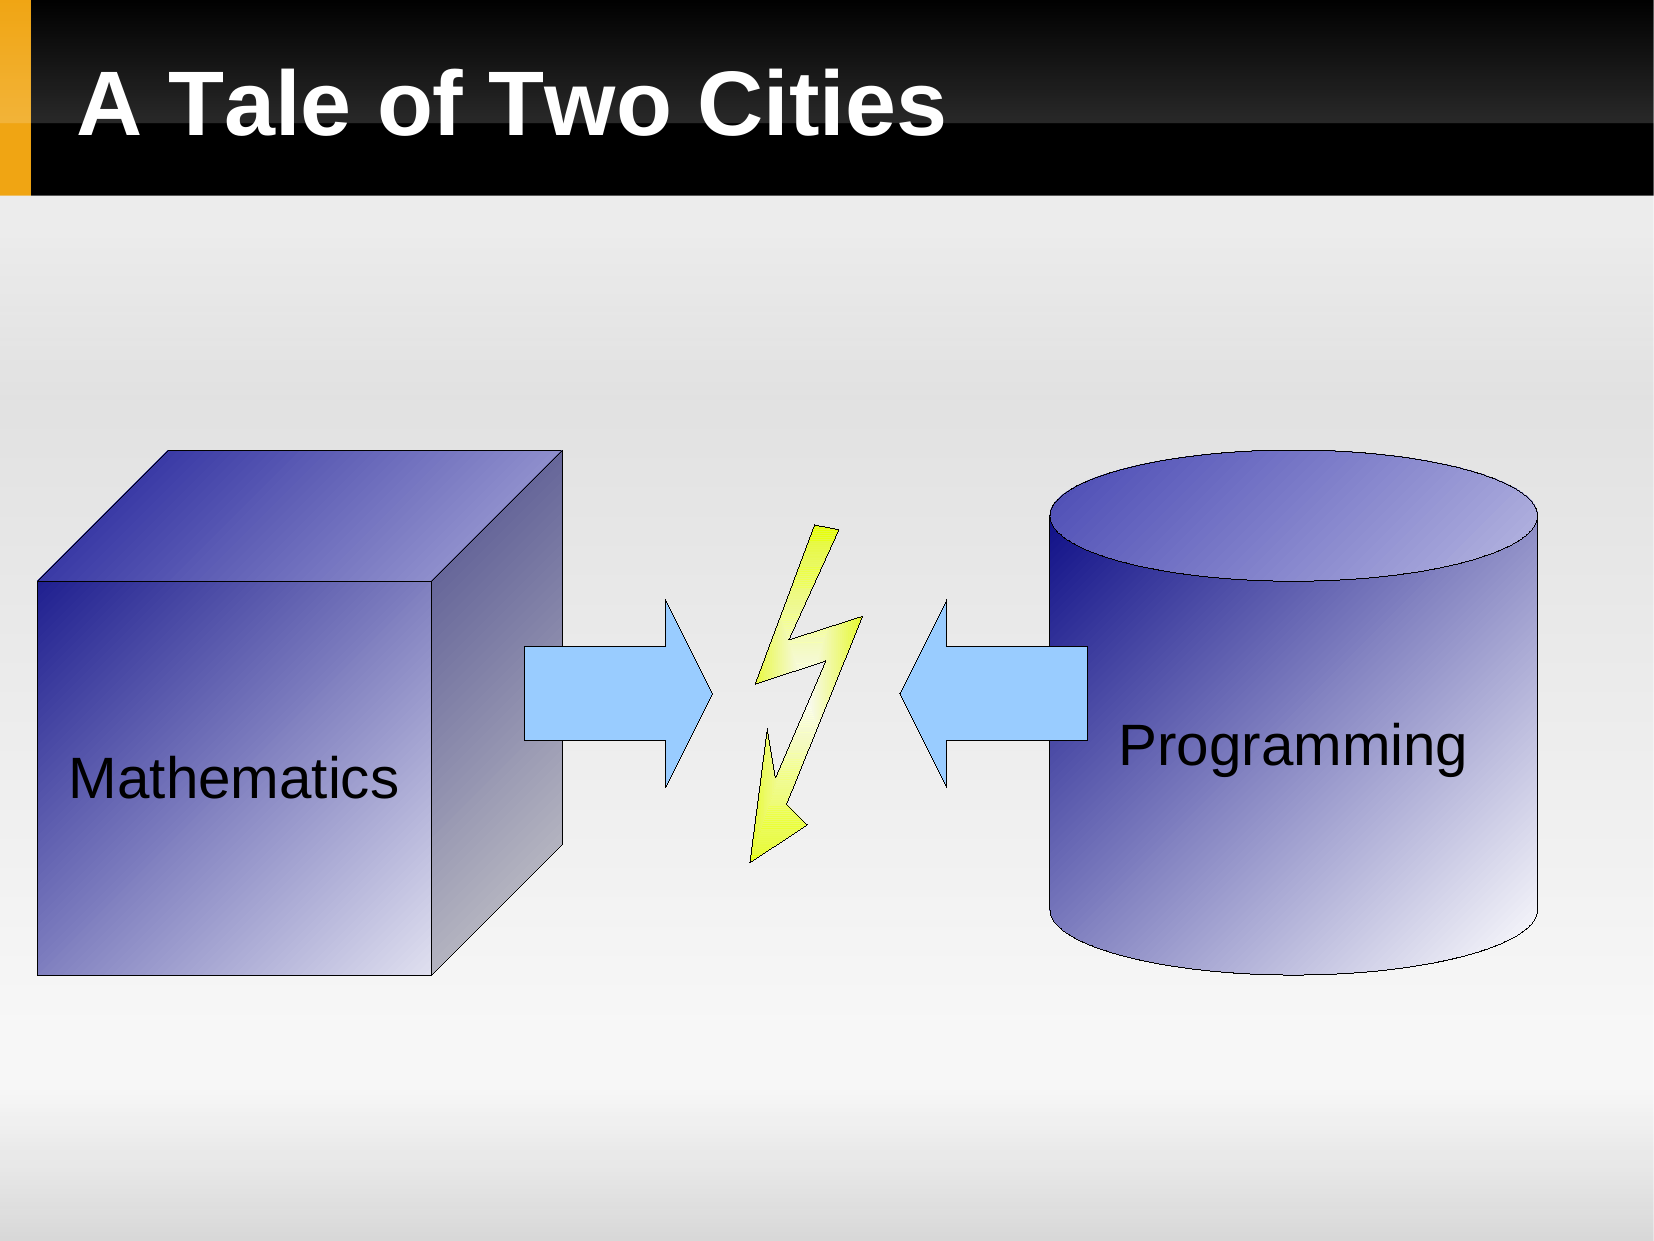

# A Tale of Two Cities
Mathematics
Programming